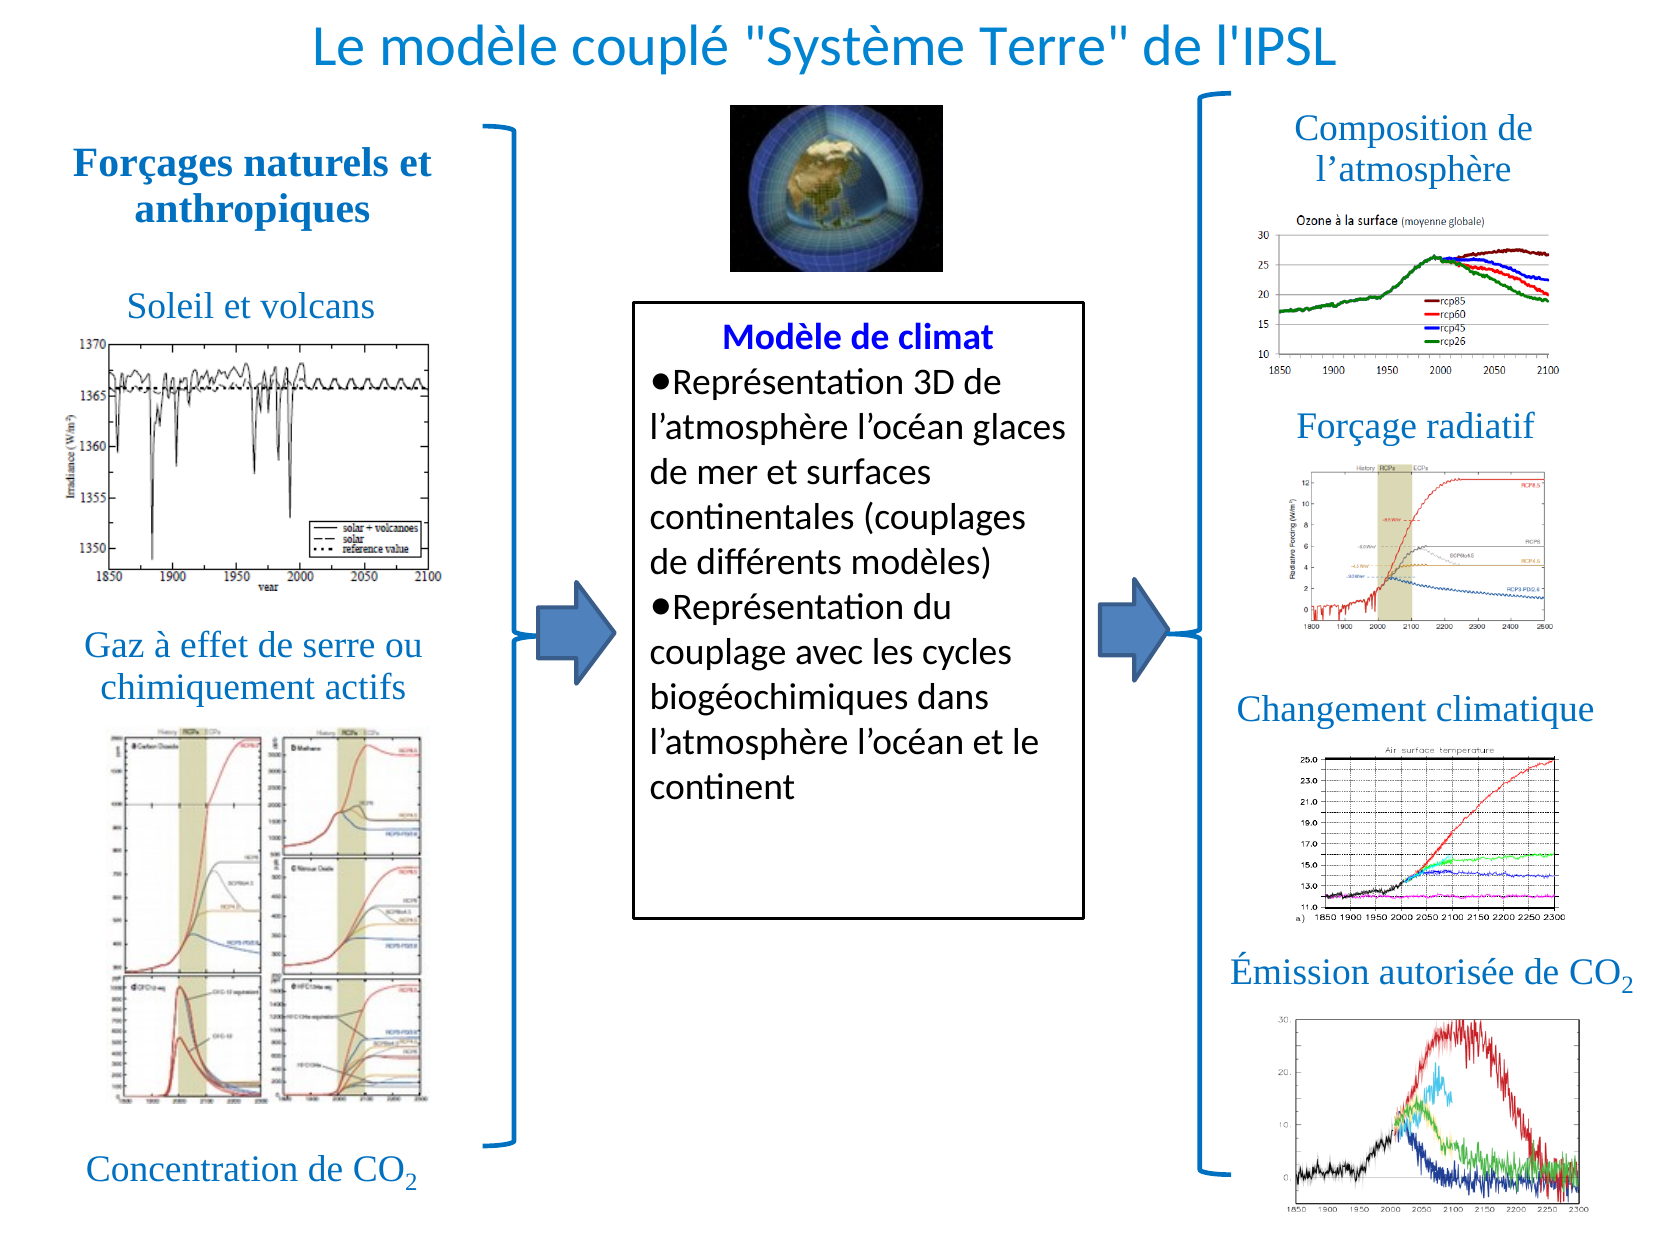

Le modèle couplé "Système Terre" de l'IPSL
IPSL-CM5A-LR
Composition de l’atmosphère
Forçage radiatif
Changement climatique
Émission autorisée de CO2
Modèle de climat
Représentation 3D de l’atmosphère l’océan glaces de mer et surfaces continentales (couplages de différents modèles)
Représentation du couplage avec les cycles biogéochimiques dans l’atmosphère l’océan et le continent
Forçages naturels et anthropiques
Soleil et volcans
Gaz à effet de serre ou chimiquement actifs
Concentration de CO2